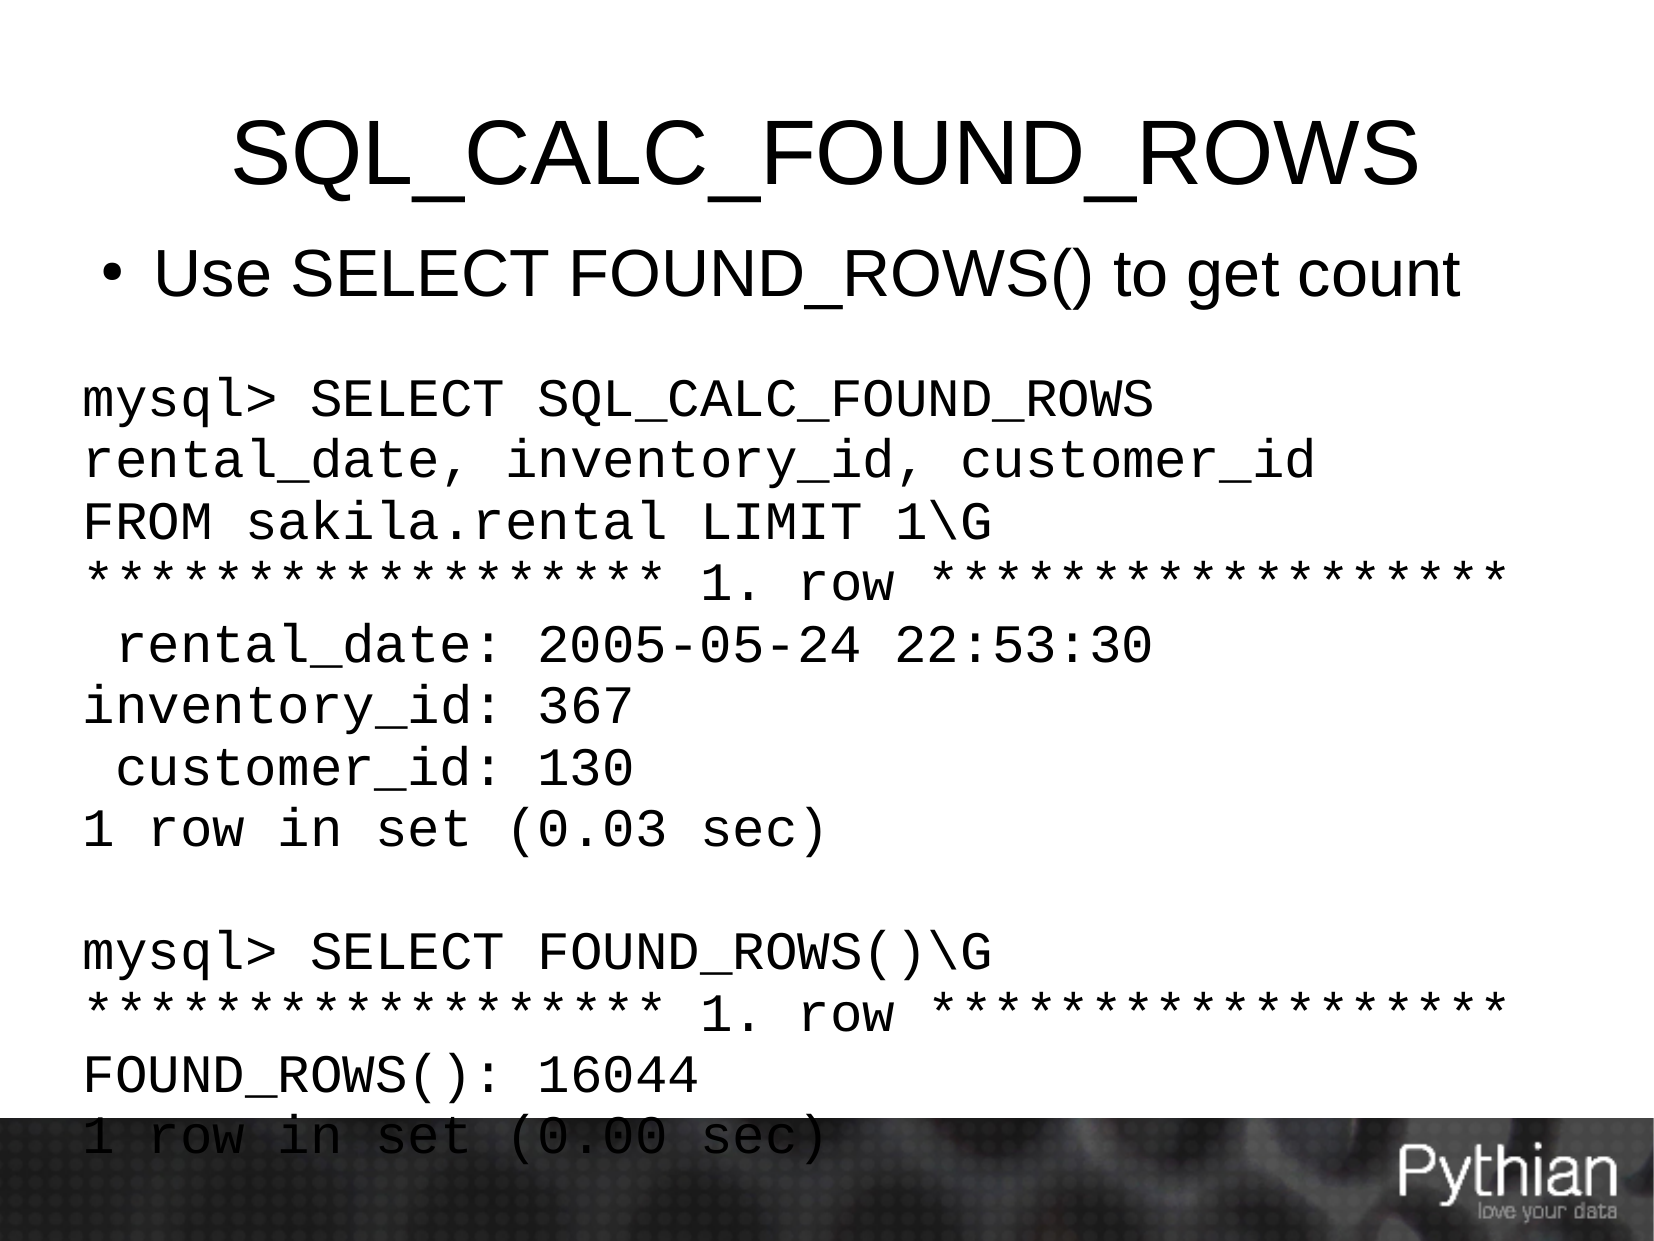

# SQL_CALC_FOUND_ROWS
Use SELECT FOUND_ROWS() to get count
mysql> SELECT SQL_CALC_FOUND_ROWS rental_date, inventory_id, customer_id
FROM sakila.rental LIMIT 1\G
****************** 1. row ******************
 rental_date: 2005-05-24 22:53:30
inventory_id: 367
 customer_id: 130
1 row in set (0.03 sec)
mysql> SELECT FOUND_ROWS()\G
****************** 1. row ******************
FOUND_ROWS(): 16044
1 row in set (0.00 sec)